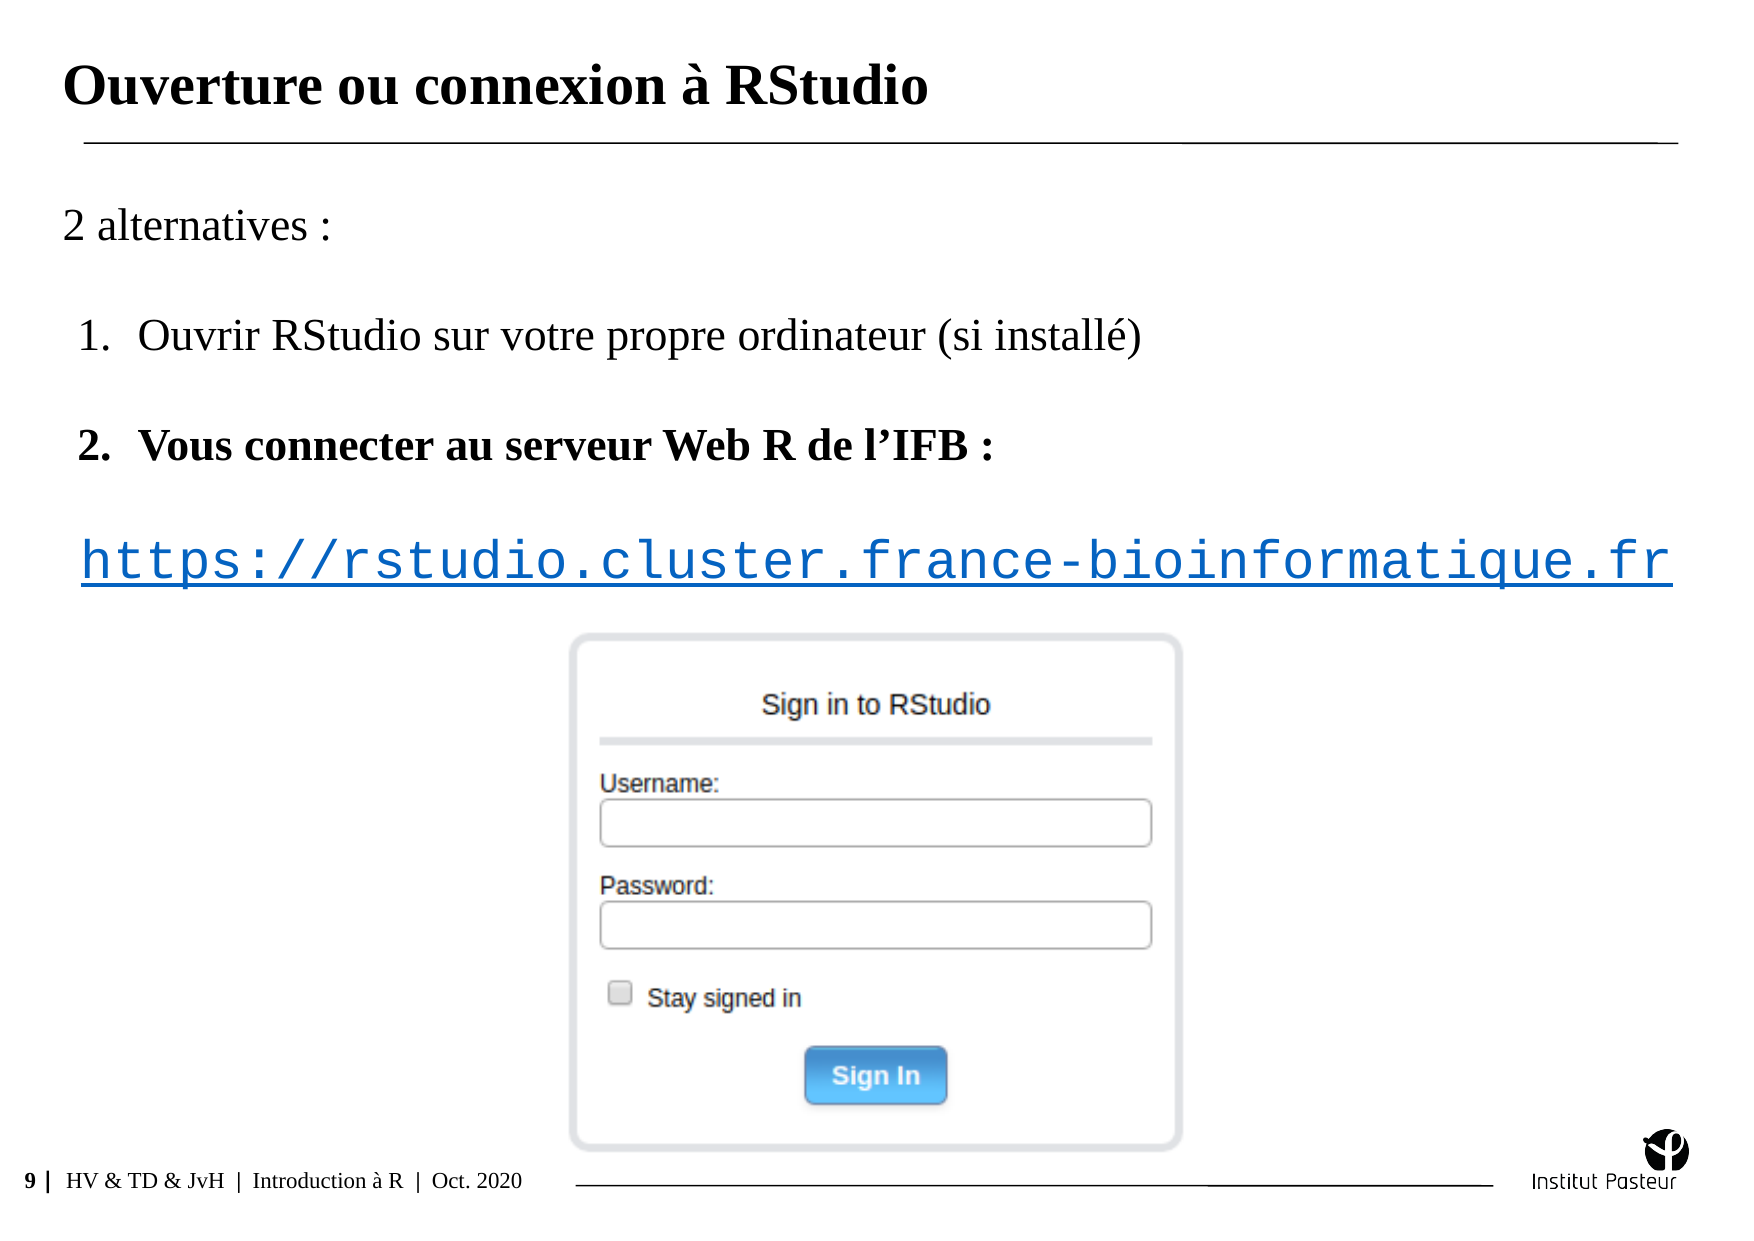

Ouverture ou connexion à RStudio
2 alternatives :
Ouvrir RStudio sur votre propre ordinateur (si installé)
Vous connecter au serveur Web R de l’IFB :
https://rstudio.cluster.france-bioinformatique.fr